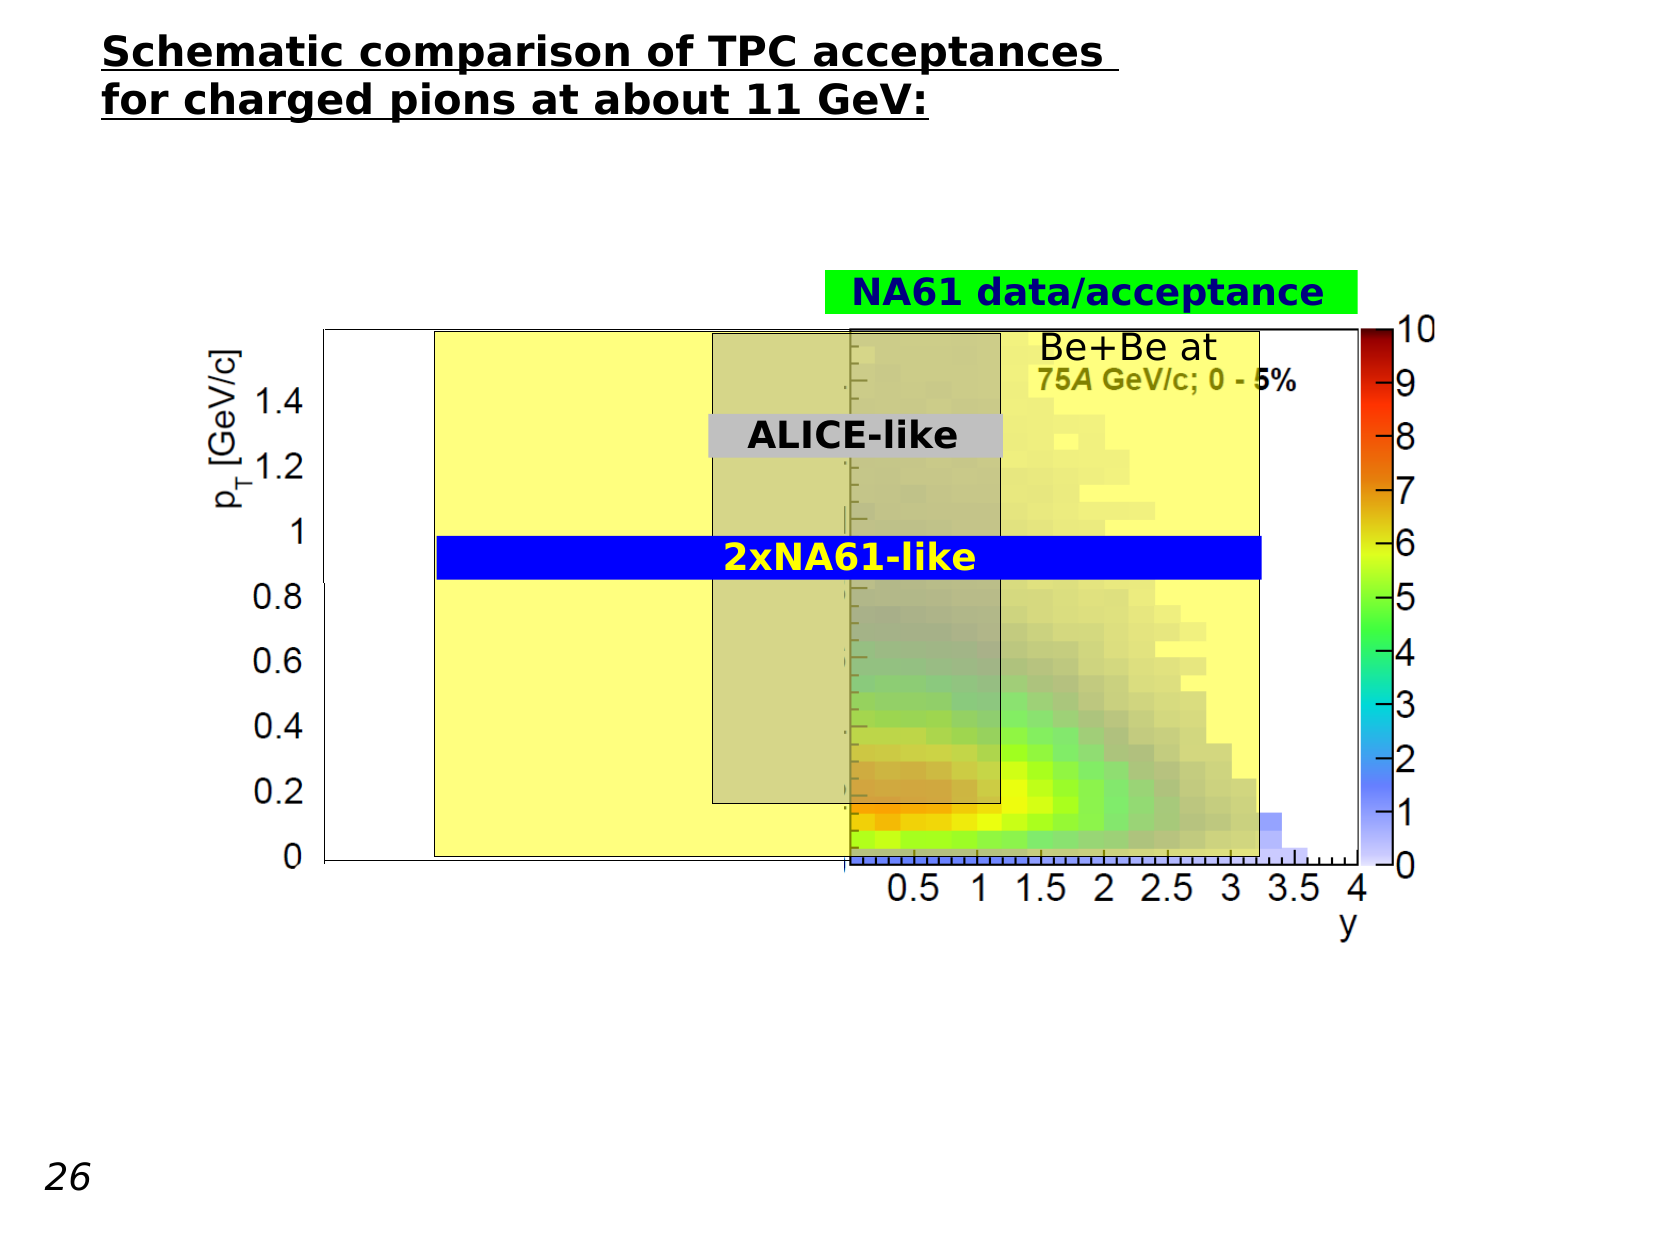

Schematic comparison of TPC acceptances
for charged pions at about 11 GeV:
 NA61 data/acceptance
Be+Be at
 ALICE-like
 2xNA61-like